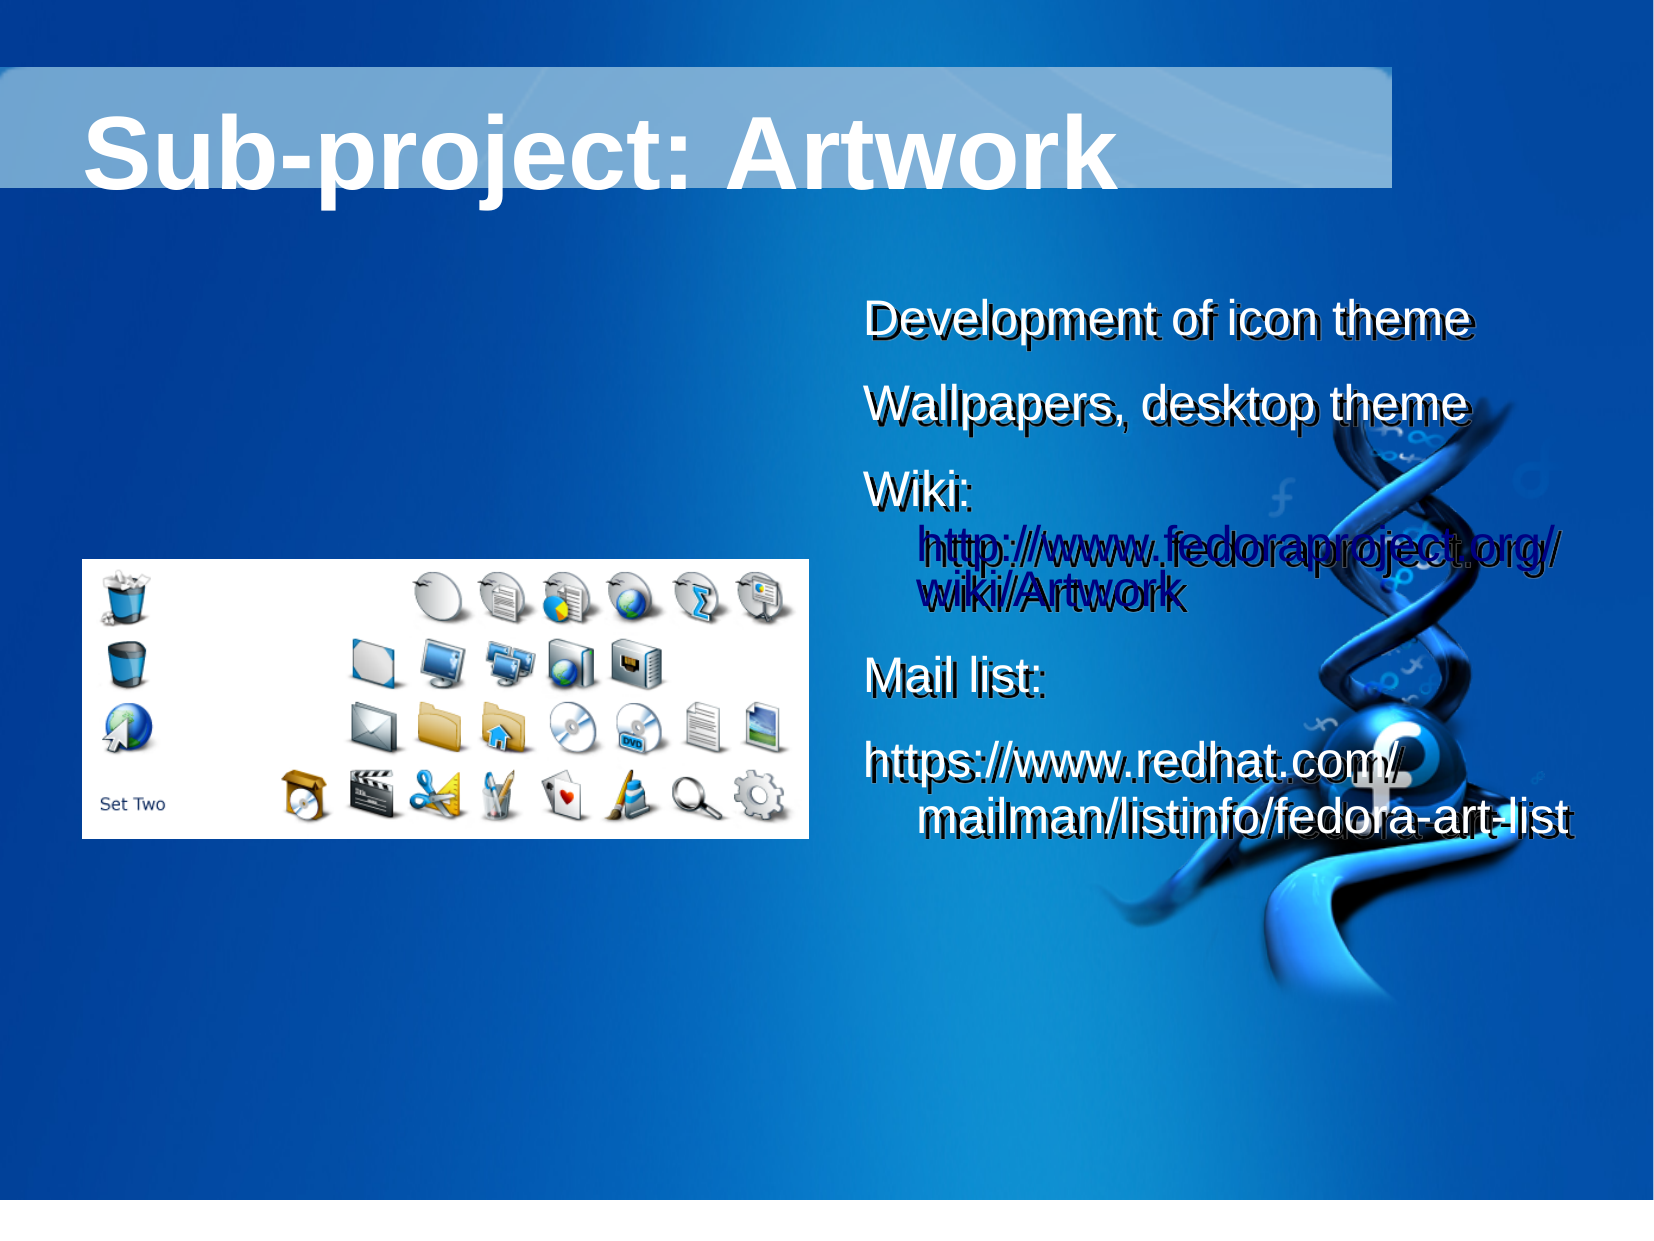

# Sub-project: Artwork
Development of icon theme
Wallpapers, desktop theme
Wiki: http://www.fedoraproject.org/wiki/Artwork
Mail list:
https://www.redhat.com/mailman/listinfo/fedora-art-list